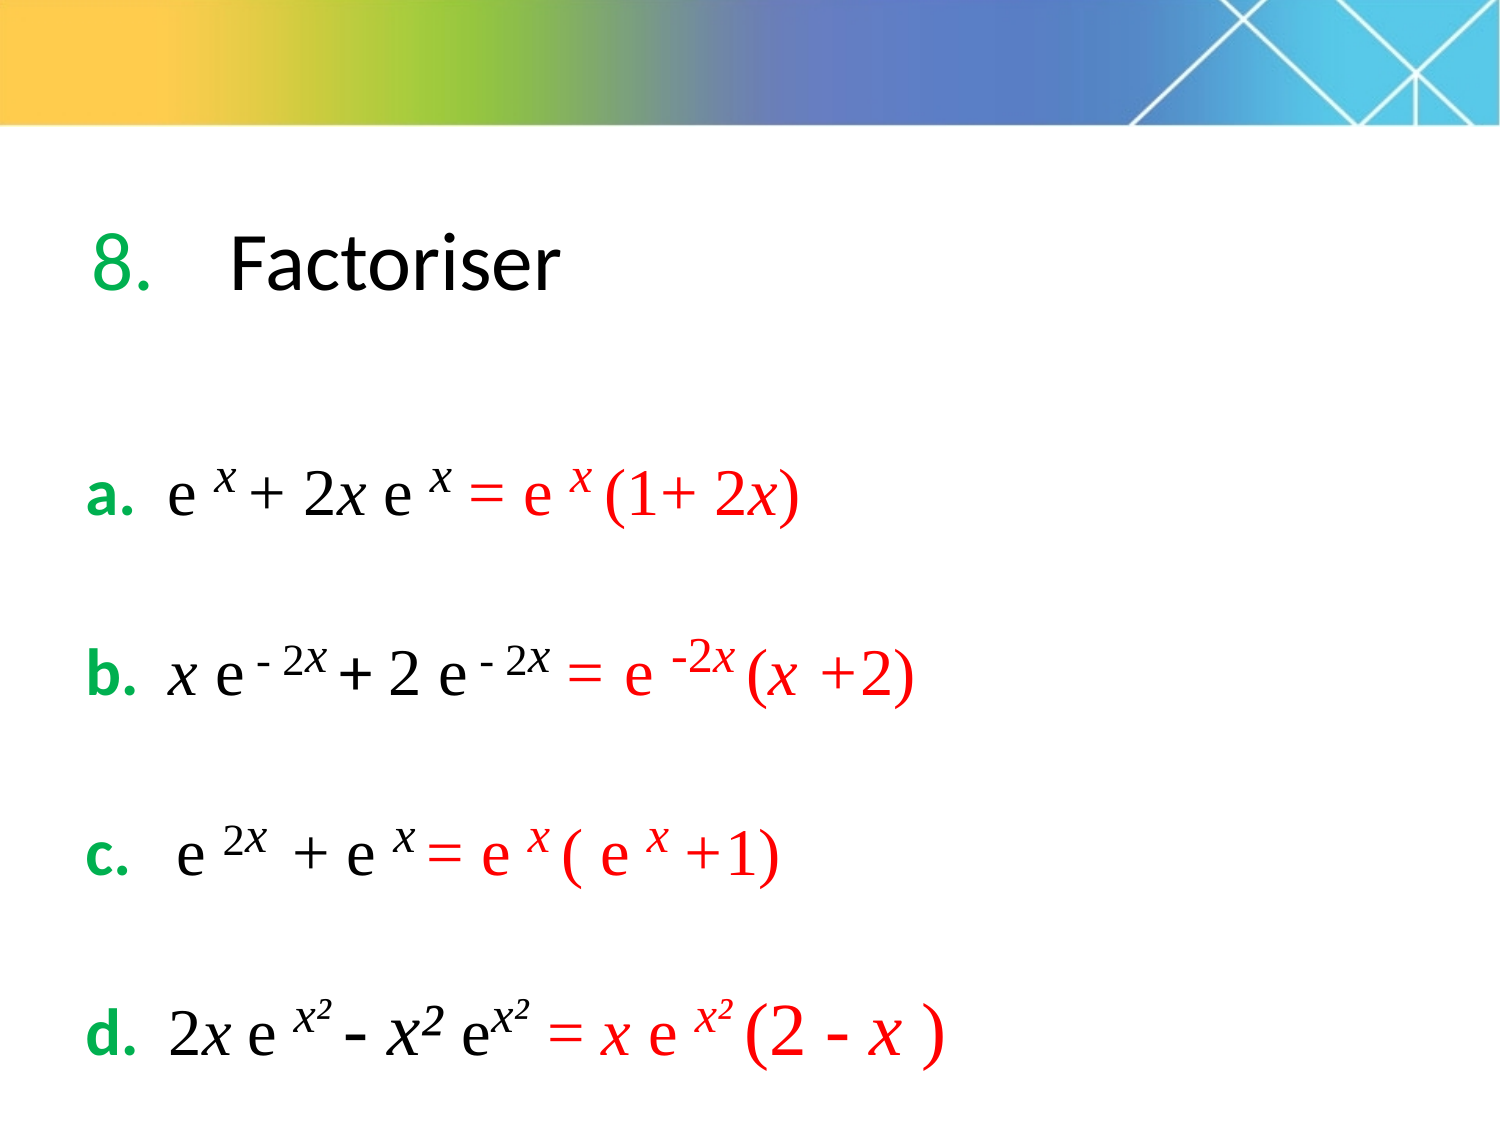

# Factoriser
a. e x + 2x e x = e x (1+ 2x)
b. x e - 2x + 2 e - 2x = e -2x (x +2)
c. e 2x + e x = e x ( e x +1)
d. 2x e x² - x² ex² = x e x² (2 - x )